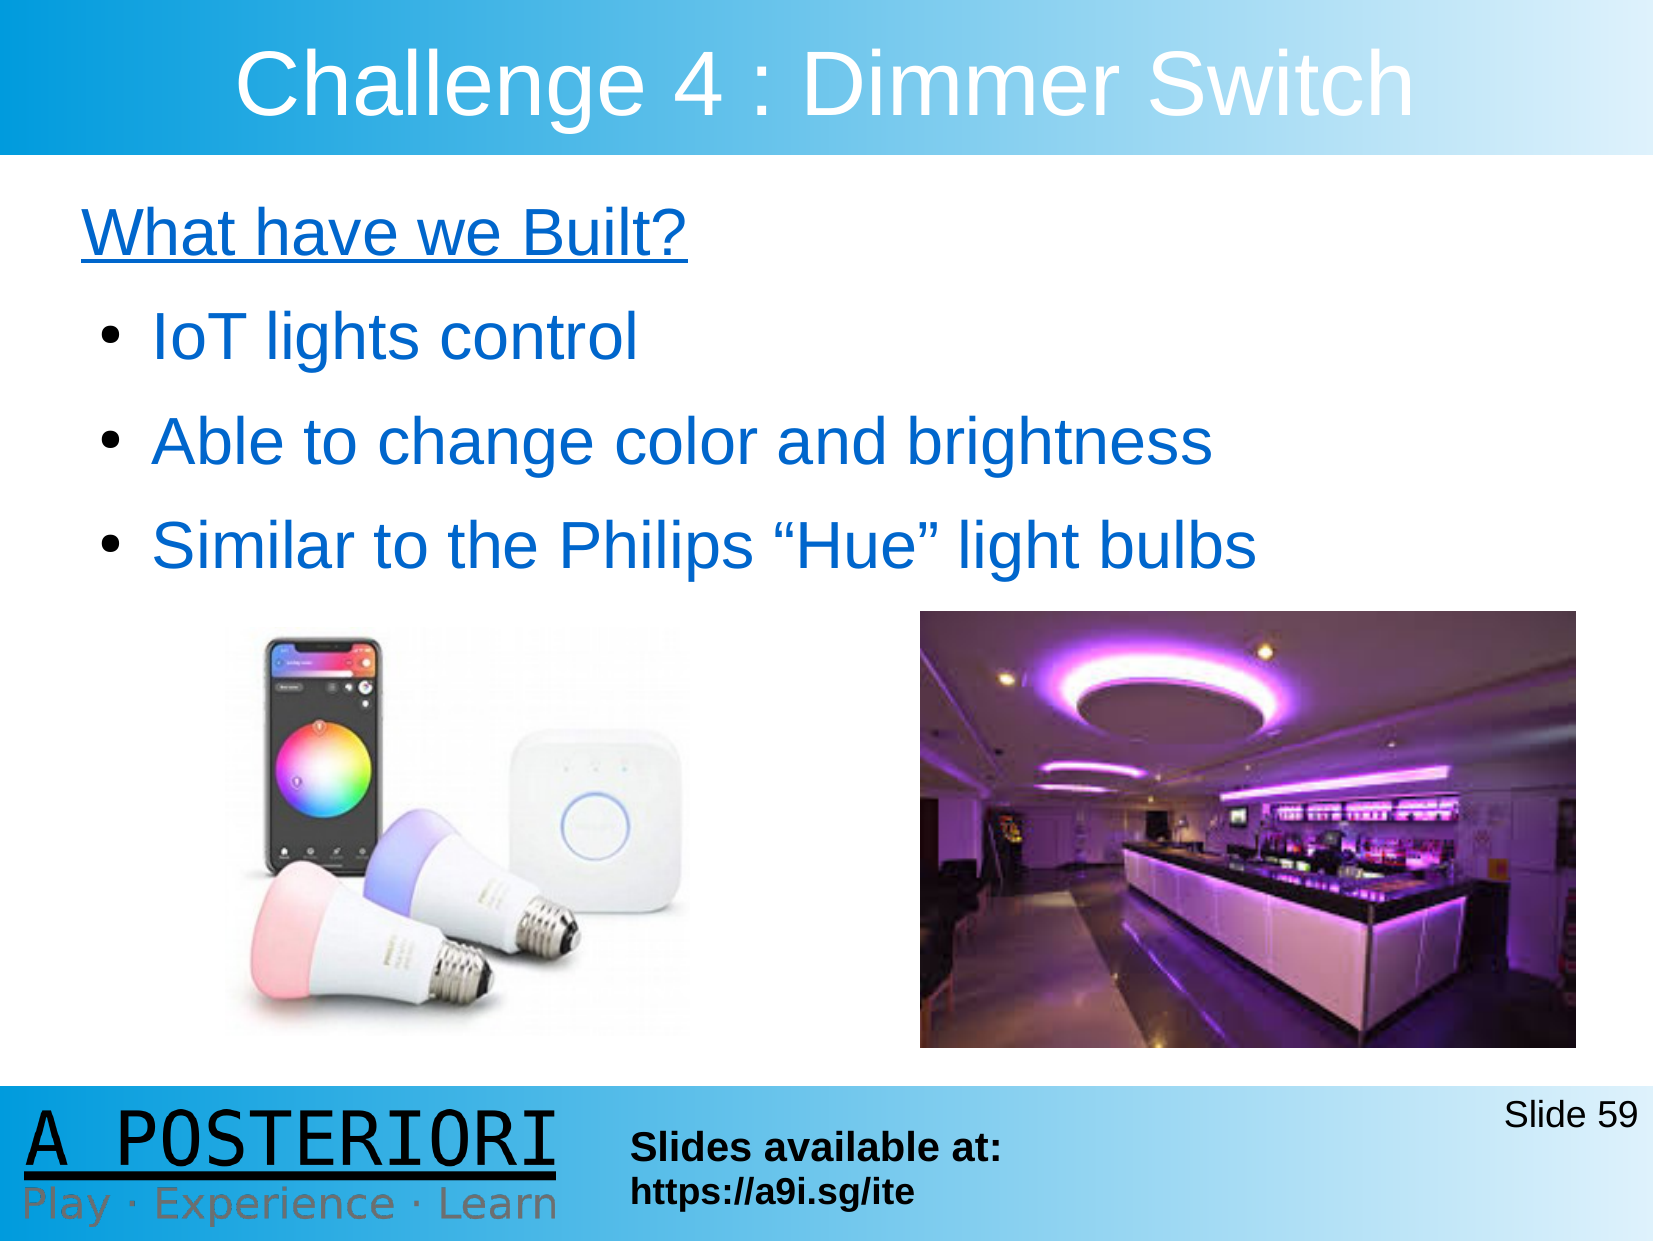

# Challenge 4 : Dimmer Switch
What have we Built?
IoT lights control
Able to change color and brightness
Similar to the Philips “Hue” light bulbs